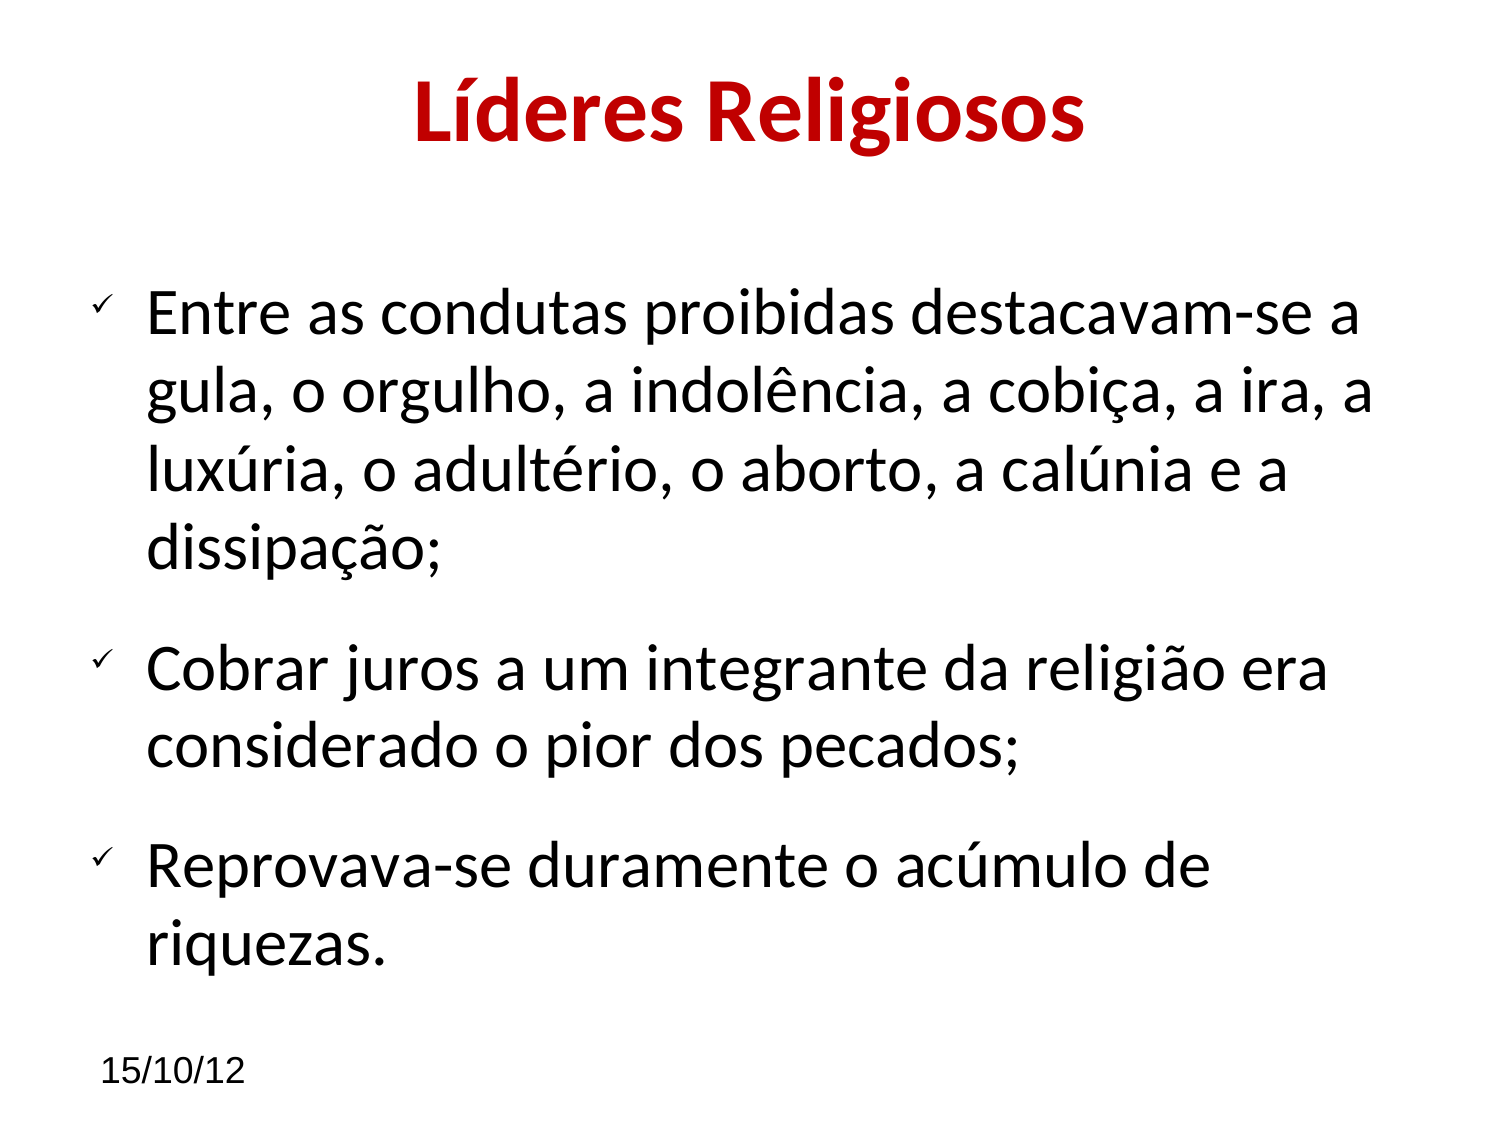

# Líderes Religiosos
Entre as condutas proibidas destacavam-se a gula, o orgulho, a indolência, a cobiça, a ira, a luxúria, o adultério, o aborto, a calúnia e a dissipação;
Cobrar juros a um integrante da religião era considerado o pior dos pecados;
Reprovava-se duramente o acúmulo de riquezas.